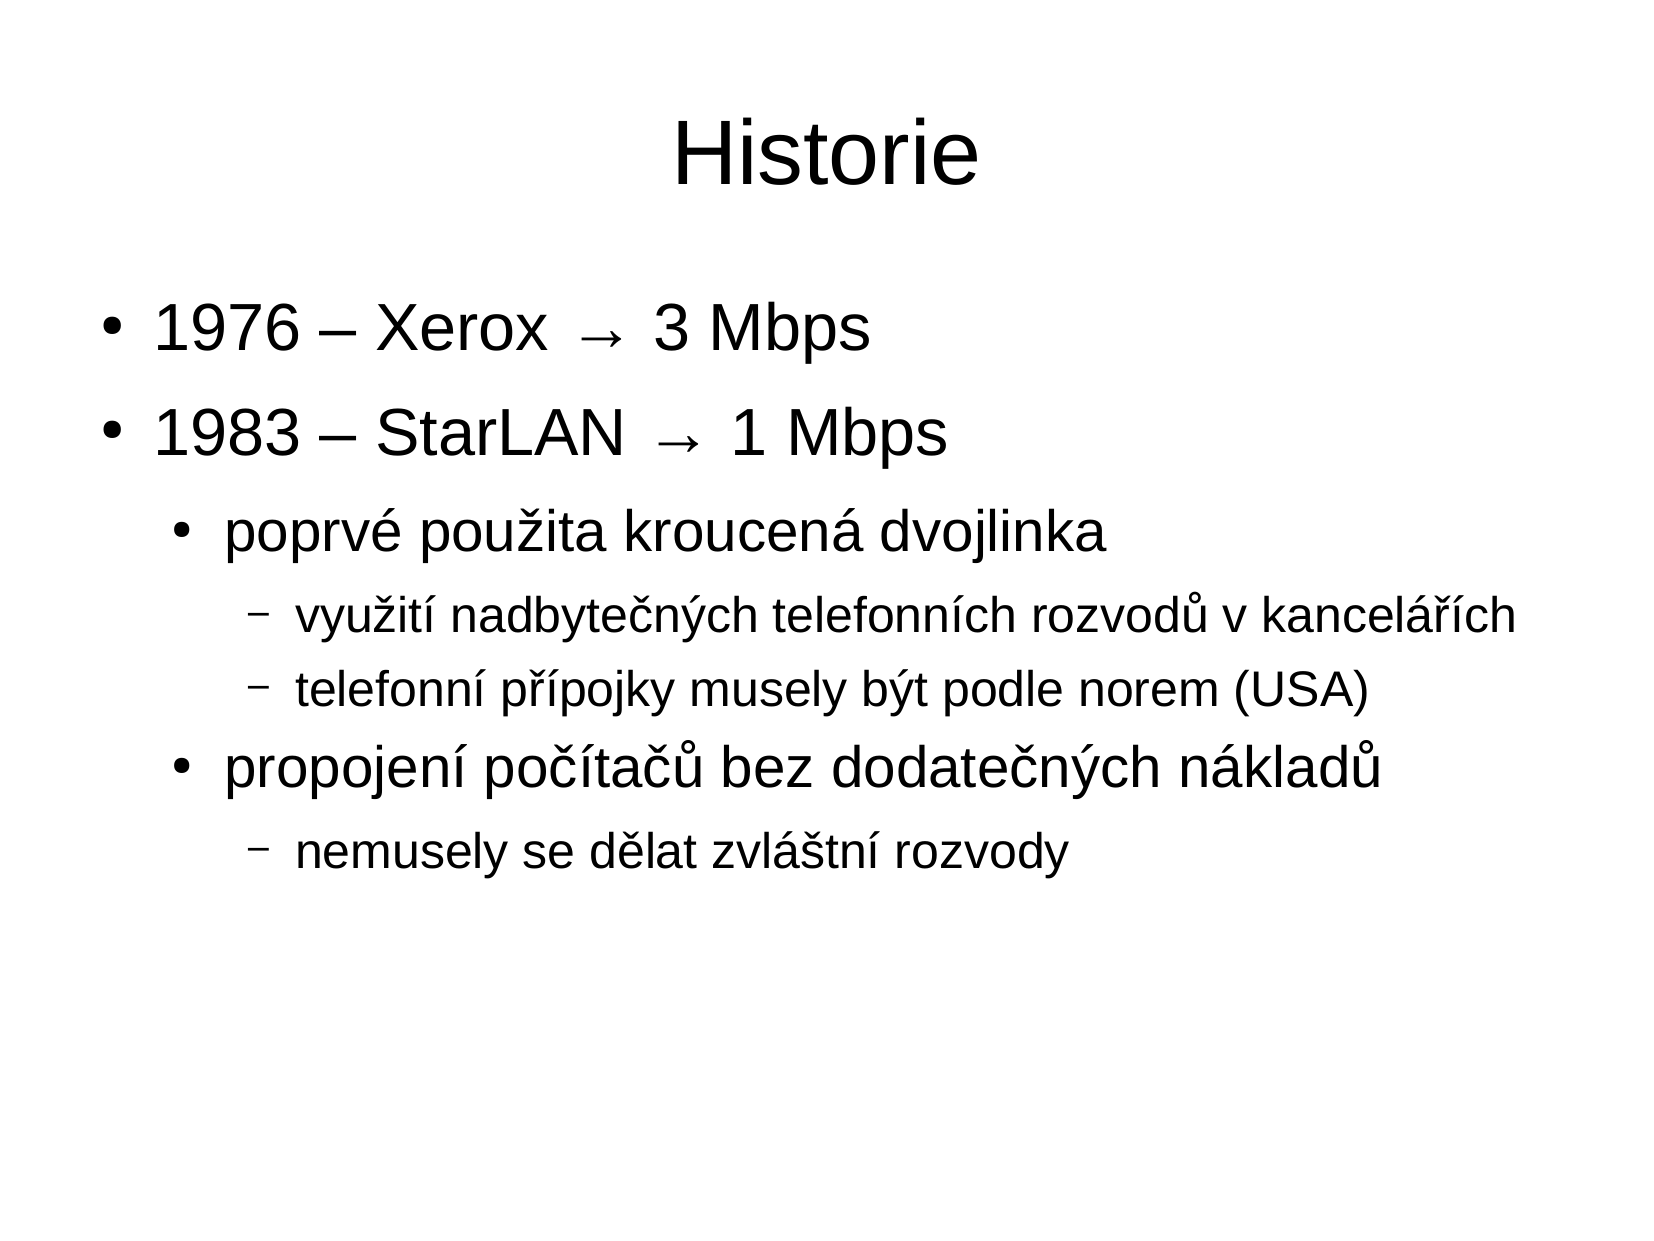

# Historie
1976 – Xerox → 3 Mbps
1983 – StarLAN → 1 Mbps
poprvé použita kroucená dvojlinka
využití nadbytečných telefonních rozvodů v kancelářích
telefonní přípojky musely být podle norem (USA)
propojení počítačů bez dodatečných nákladů
nemusely se dělat zvláštní rozvody